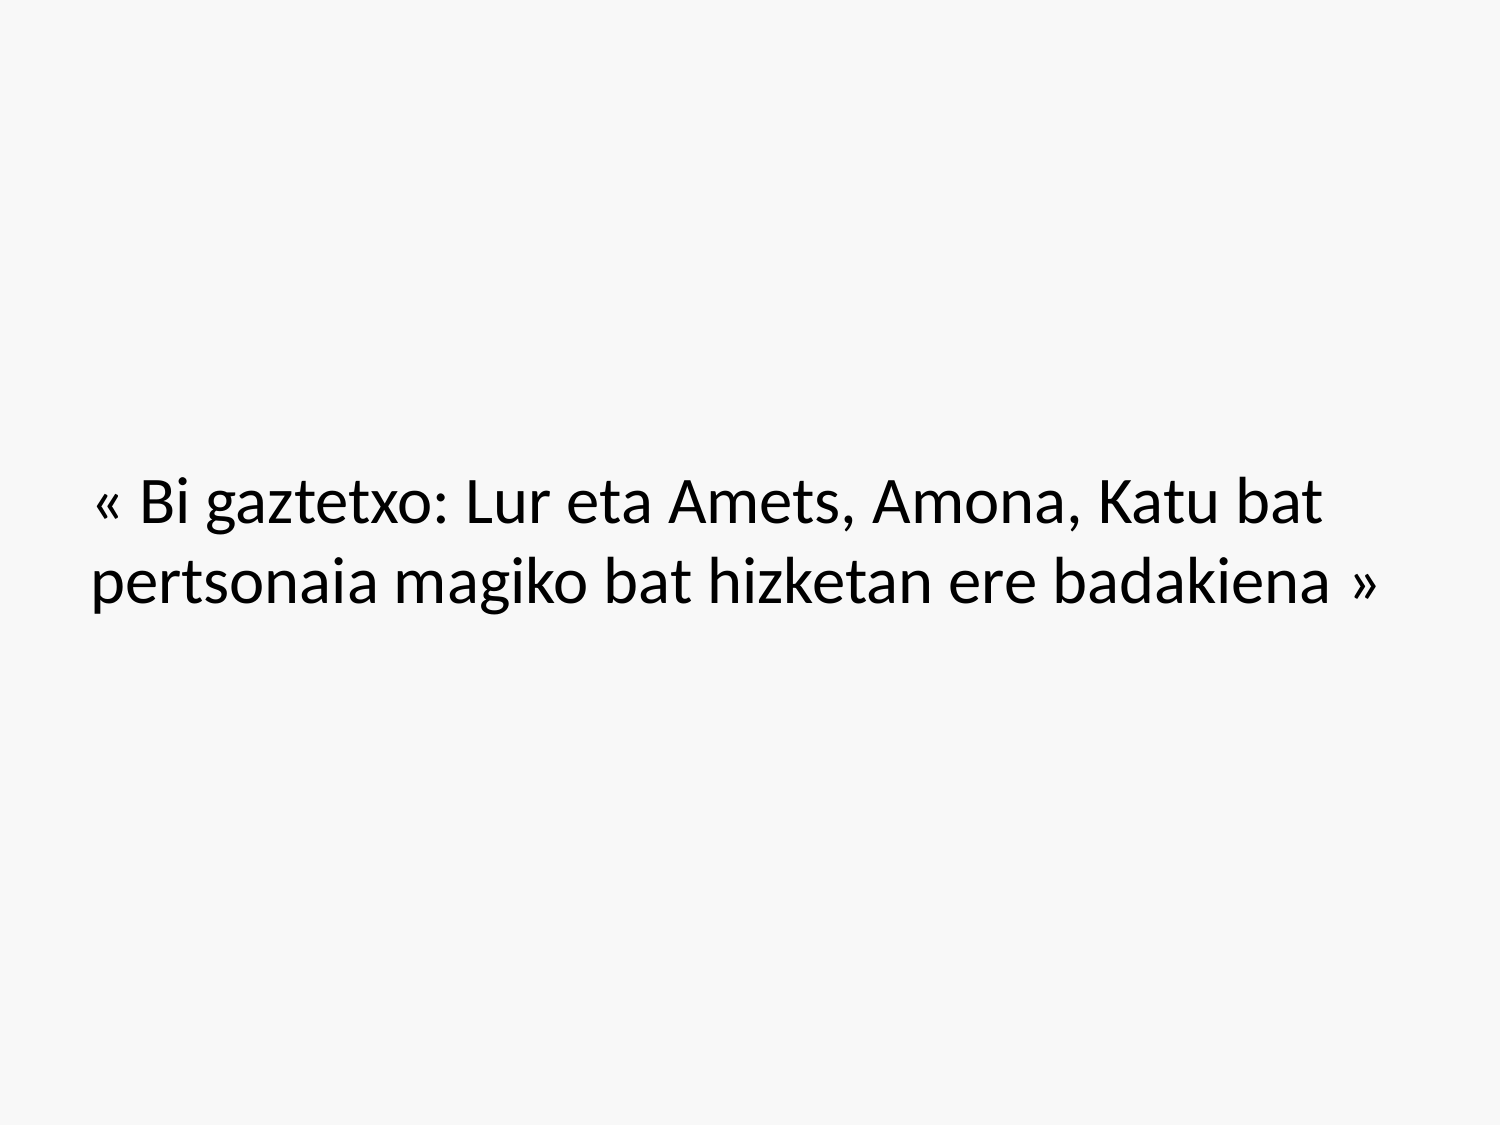

# « Bi gaztetxo: Lur eta Amets, Amona, Katu bat pertsonaia magiko bat hizketan ere badakiena »